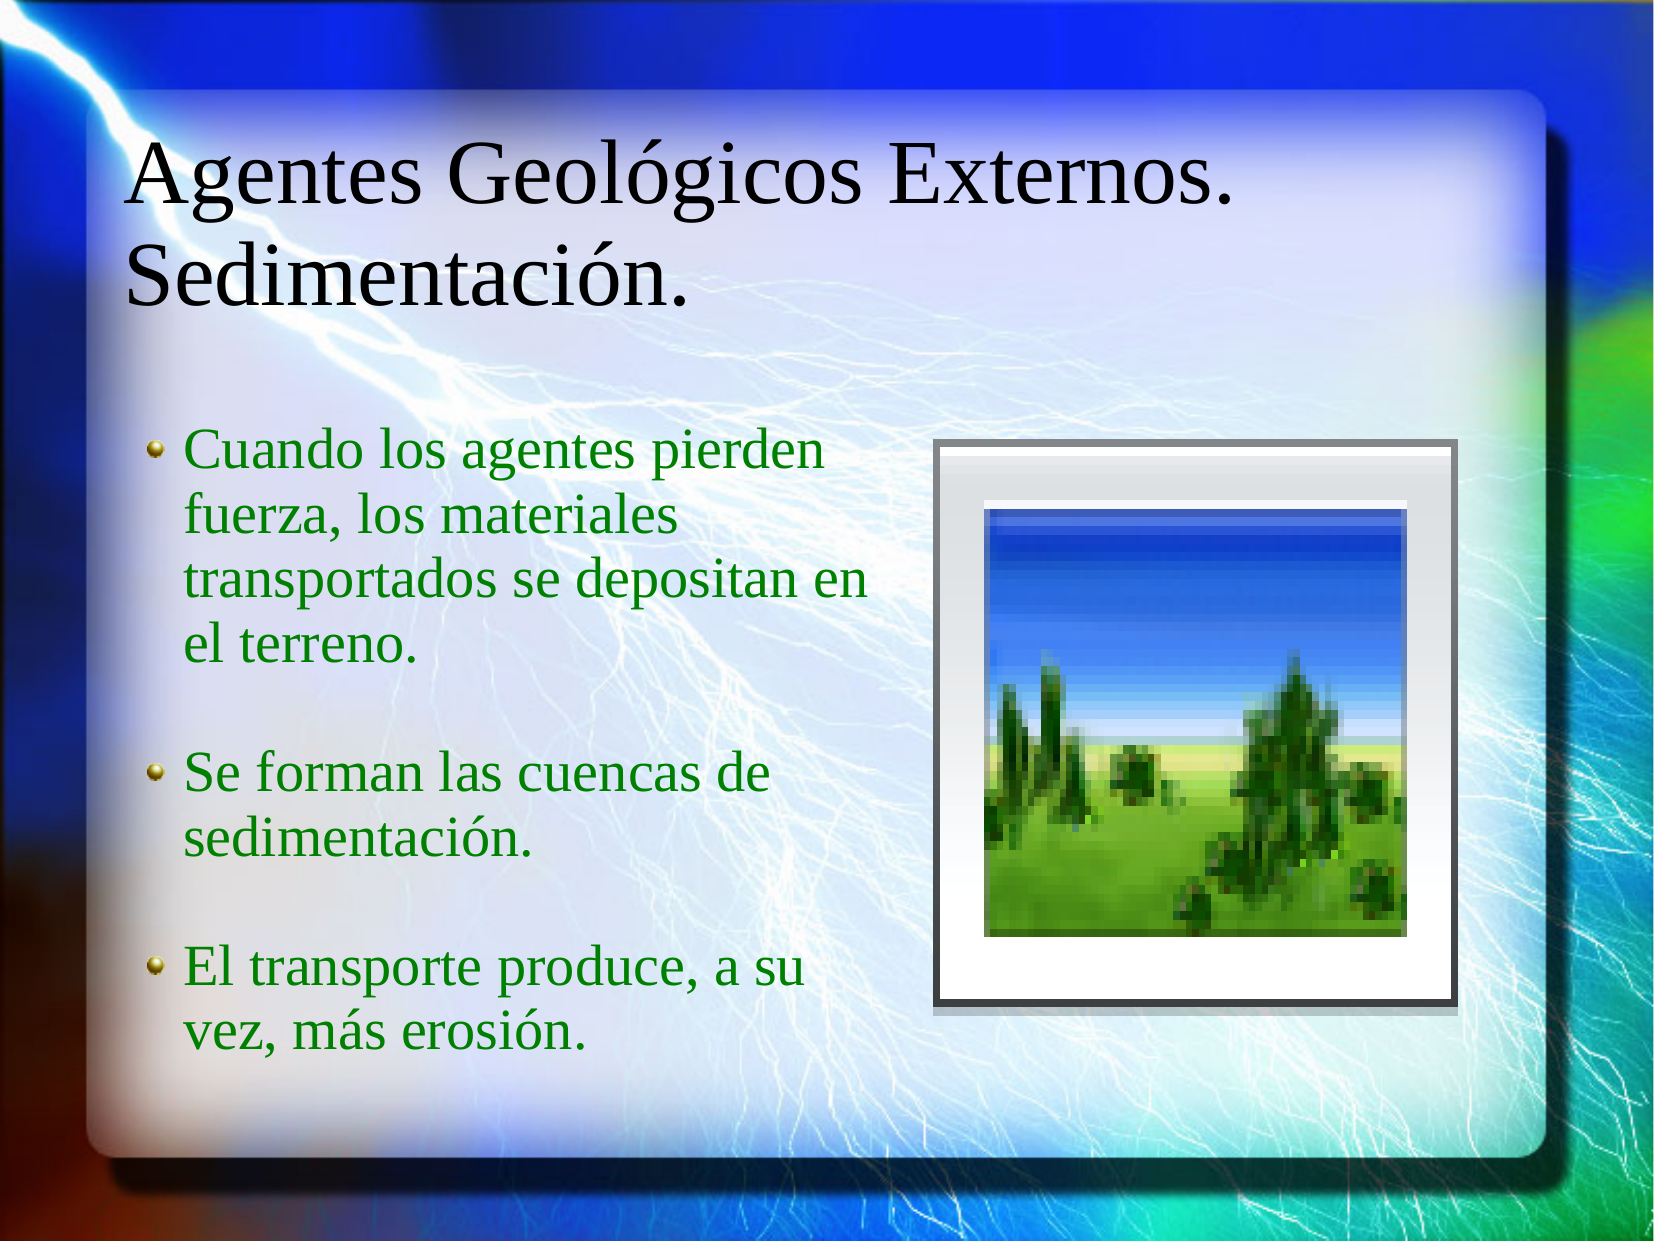

# Agentes Geológicos Externos. Sedimentación.
Cuando los agentes pierden fuerza, los materiales transportados se depositan en el terreno.
Se forman las cuencas de sedimentación.
El transporte produce, a su vez, más erosión.